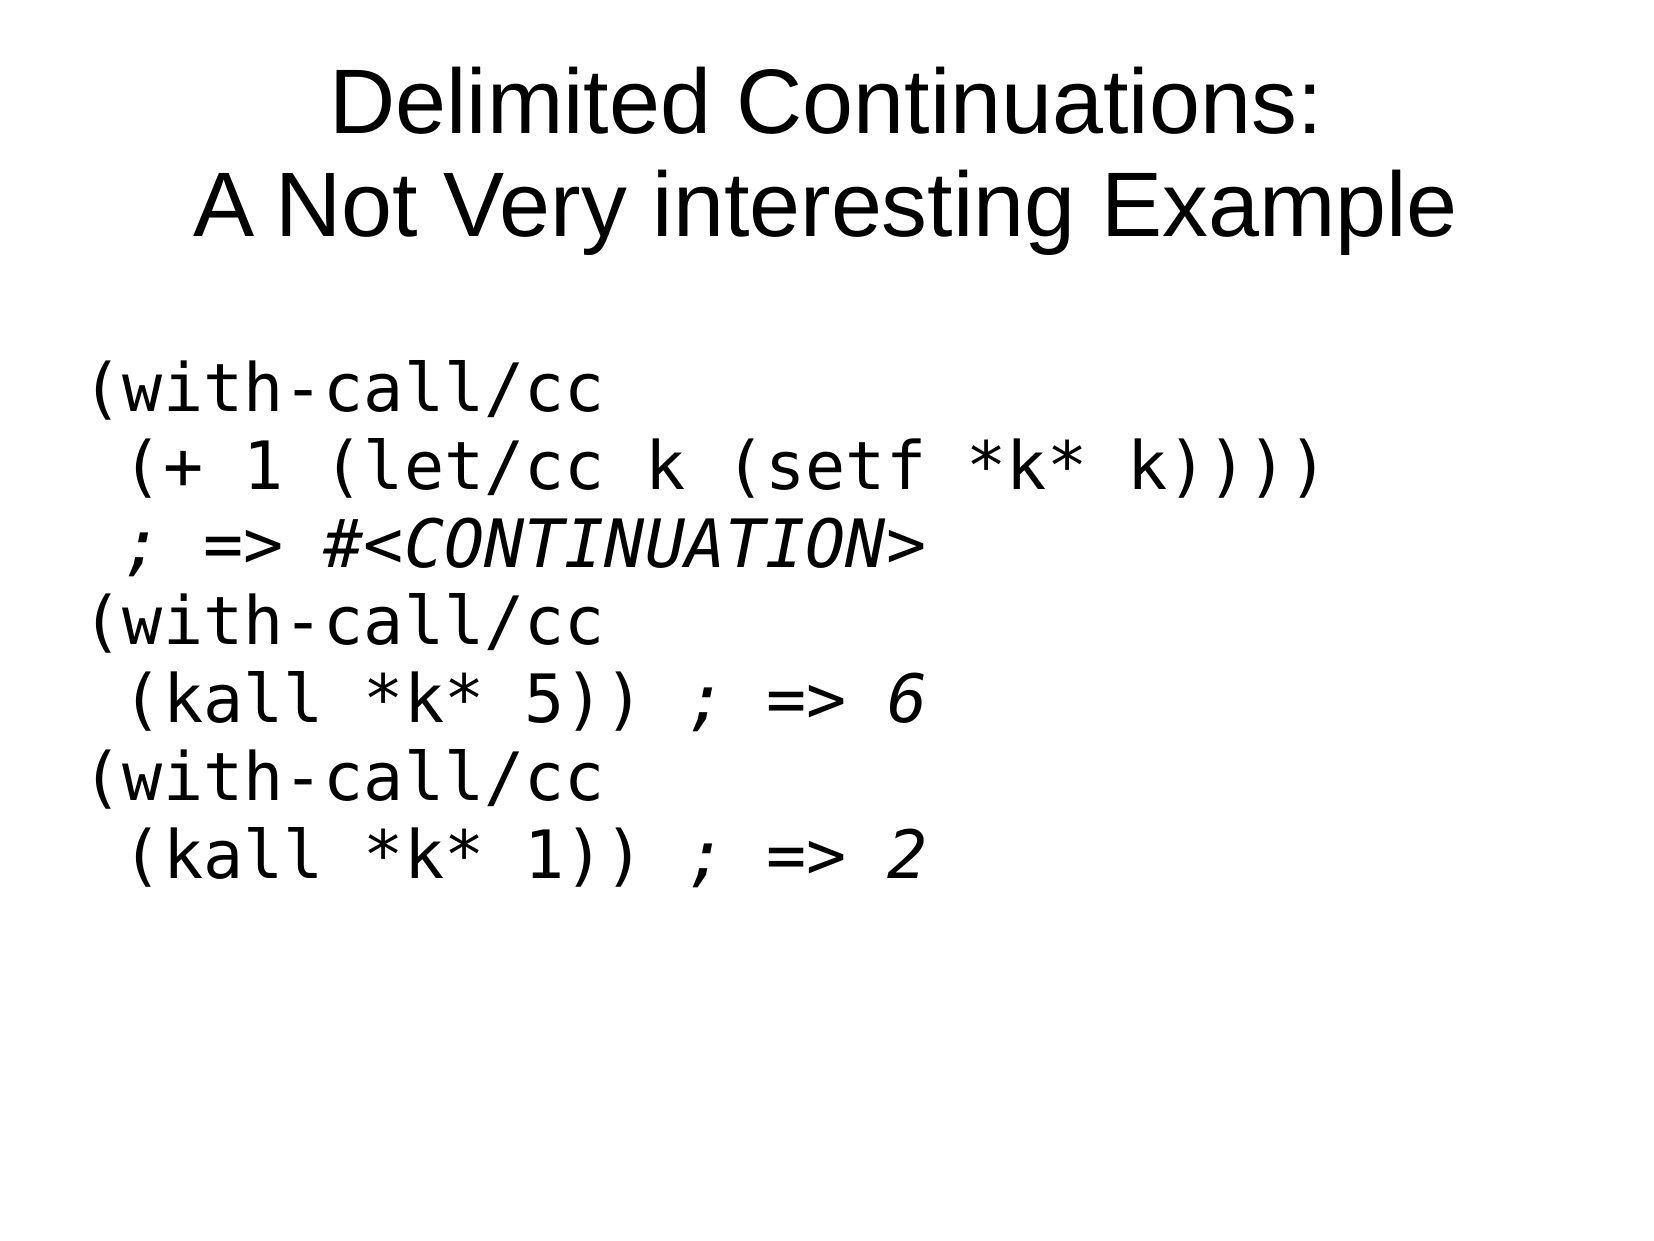

Delimited Continuations:
A Not Very interesting Example
# (with-call/cc
 (+ 1 (let/cc k (setf *k* k))))
 ; => #<CONTINUATION>
(with-call/cc
 (kall *k* 5)) ; => 6
(with-call/cc
 (kall *k* 1)) ; => 2